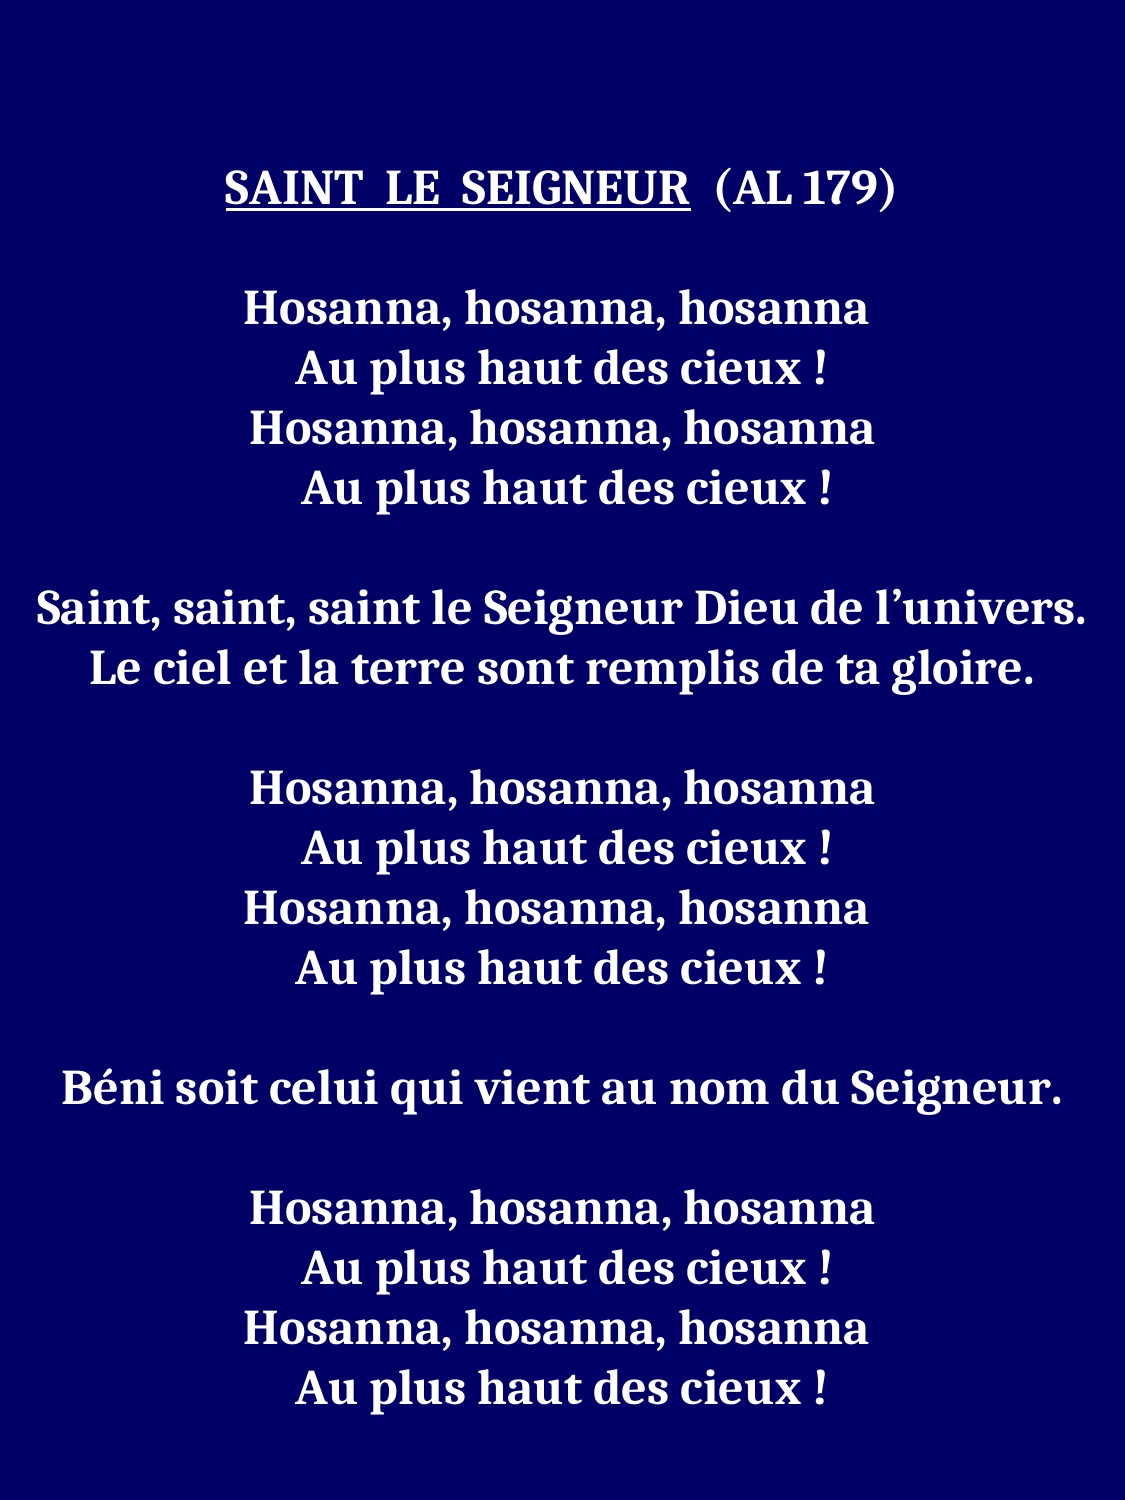

SAINT LE SEIGNEUR (AL 179)
Hosanna, hosanna, hosanna
Au plus haut des cieux !
Hosanna, hosanna, hosanna
 Au plus haut des cieux !
Saint, saint, saint le Seigneur Dieu de l’univers.
Le ciel et la terre sont remplis de ta gloire.
Hosanna, hosanna, hosanna
 Au plus haut des cieux !
Hosanna, hosanna, hosanna
Au plus haut des cieux !
Béni soit celui qui vient au nom du Seigneur.
Hosanna, hosanna, hosanna
 Au plus haut des cieux !
Hosanna, hosanna, hosanna
Au plus haut des cieux !